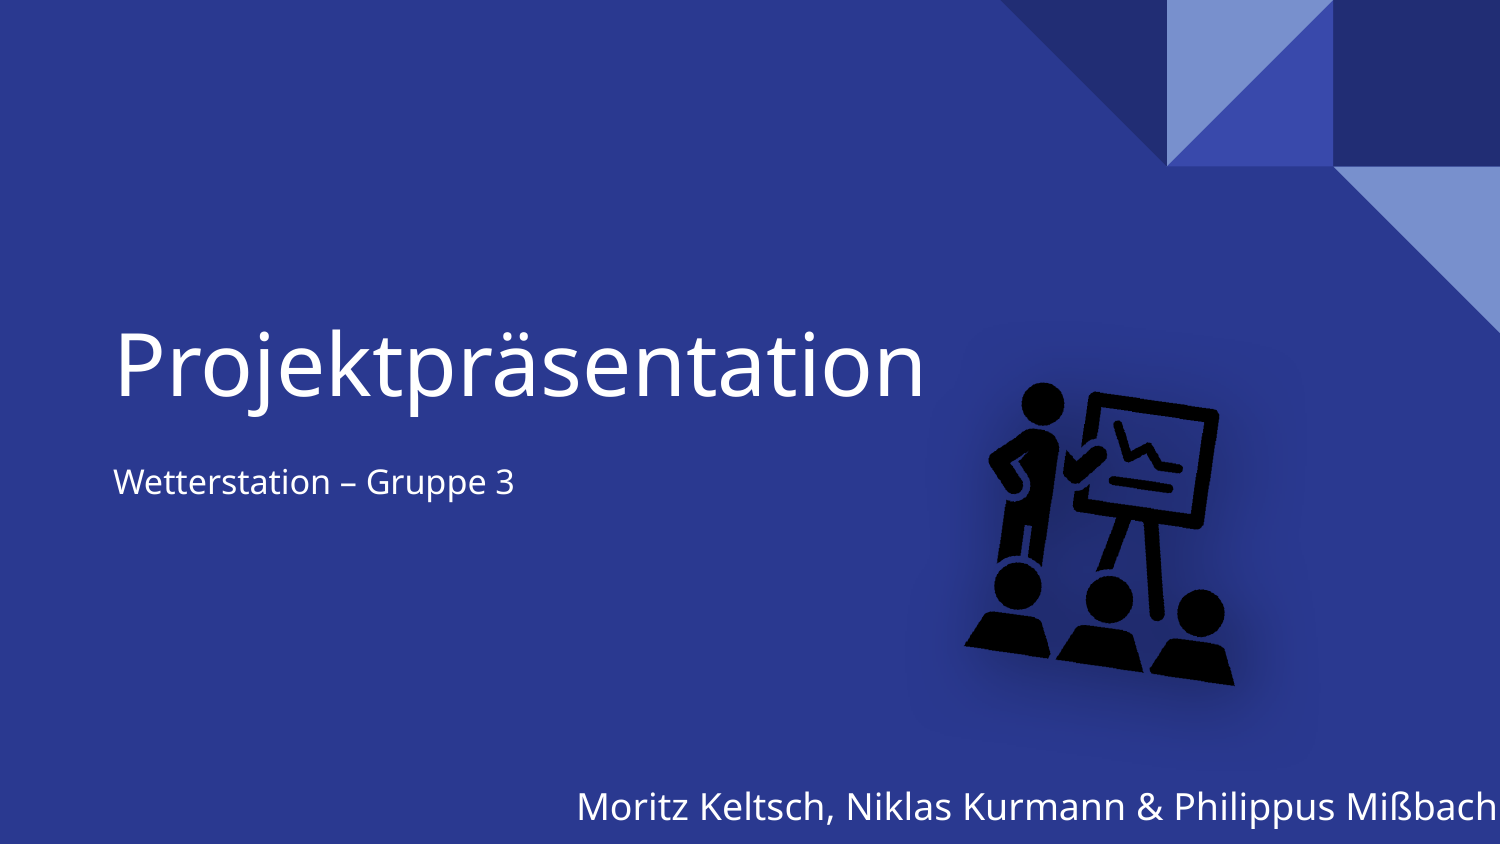

# Projektpräsentation
Wetterstation – Gruppe 3
Moritz Keltsch, Niklas Kurmann & Philippus Mißbach